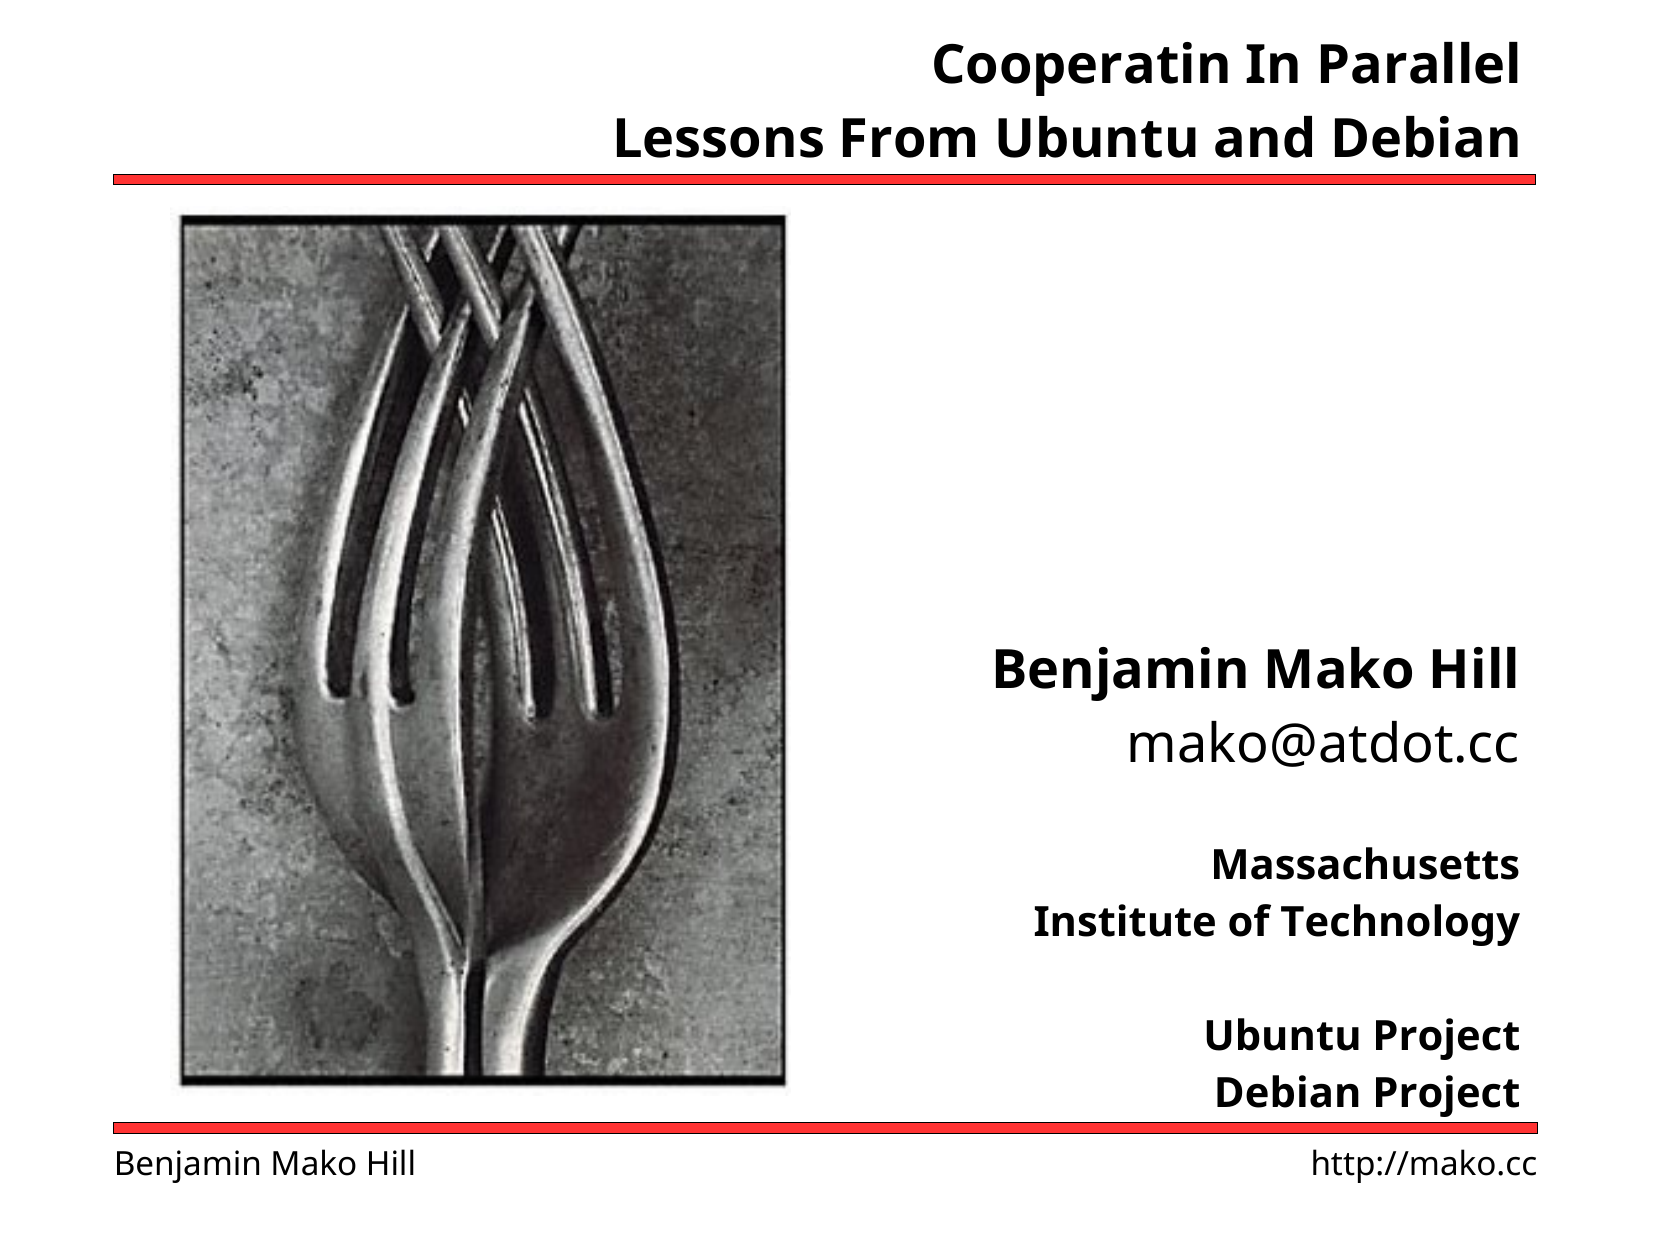

# Cooperatin In Parallel Lessons From Ubuntu and Debian
Benjamin Mako Hill
mako@atdot.cc
Massachusetts
Institute of Technology
Ubuntu Project
Debian Project